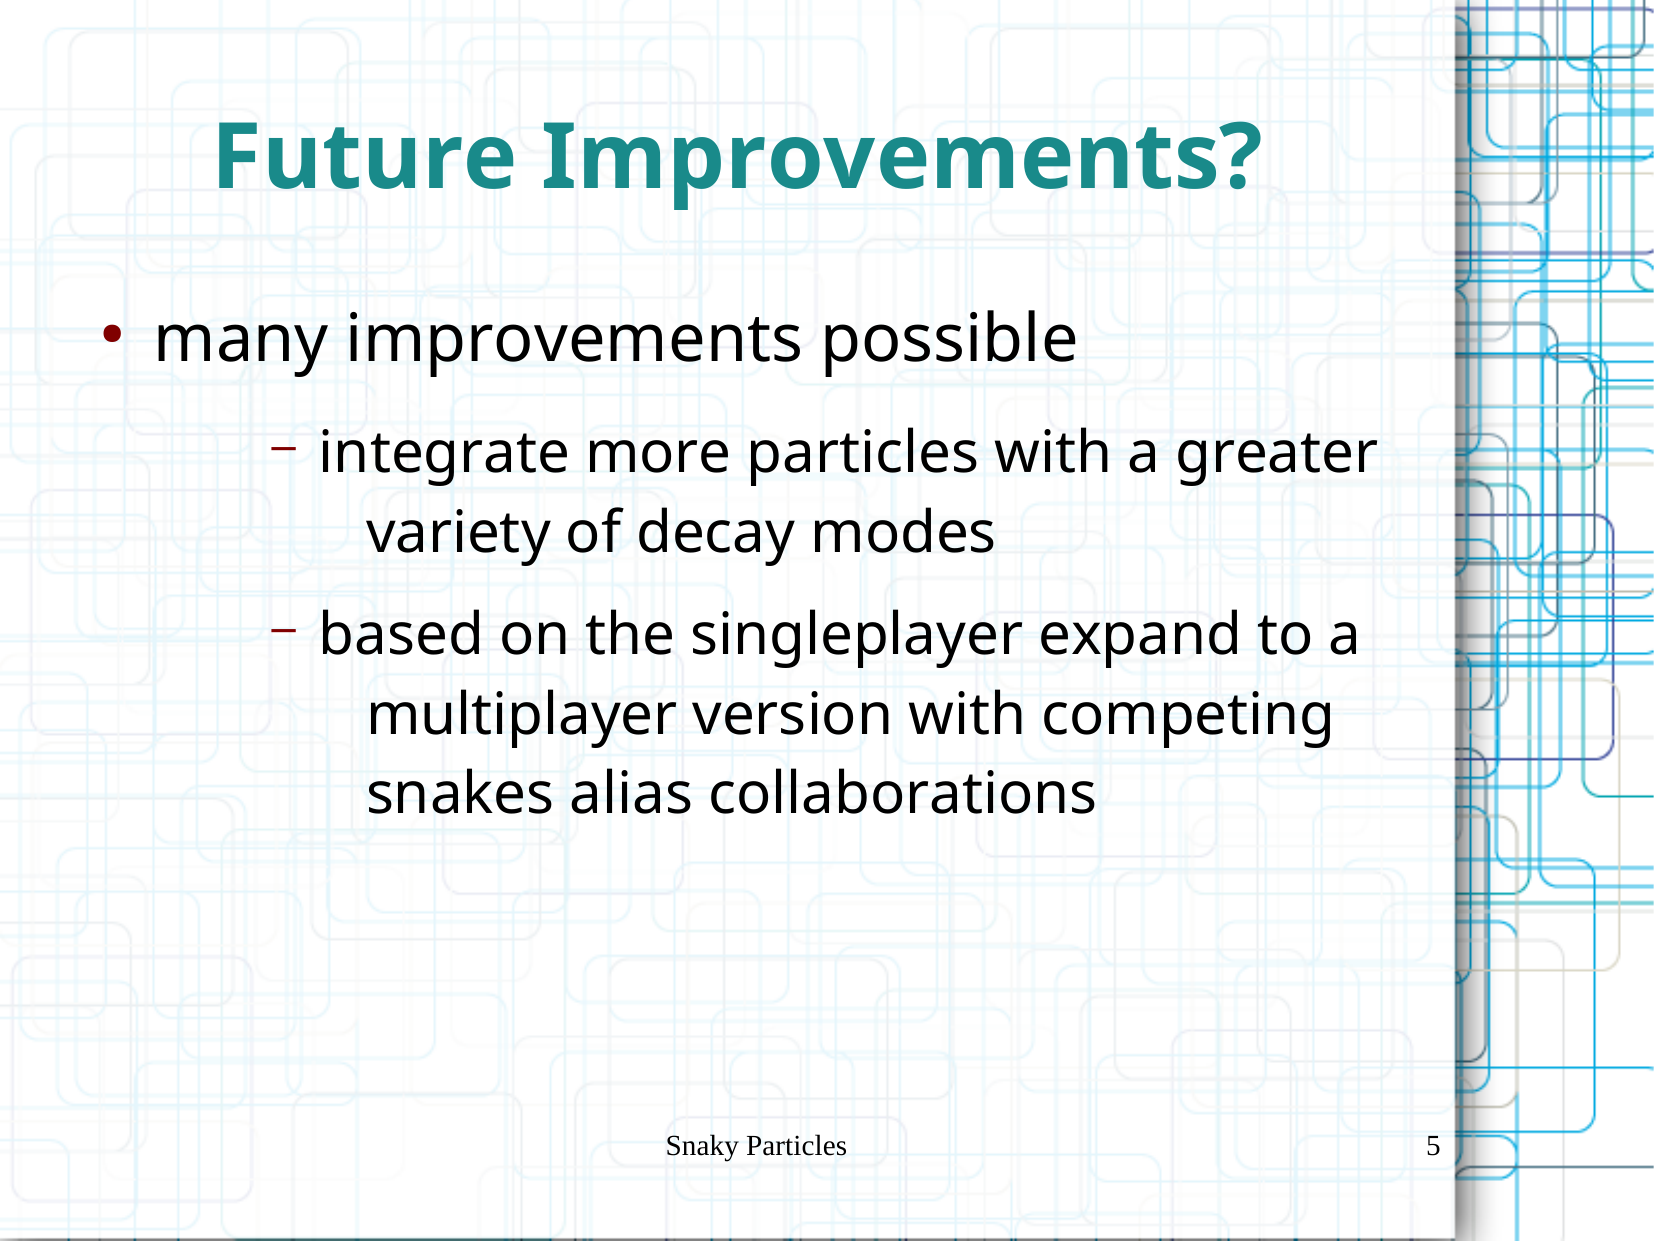

# Future Improvements?
many improvements possible
integrate more particles with a greater variety of decay modes
based on the singleplayer expand to a multiplayer version with competing snakes alias collaborations
Snaky Particles
5